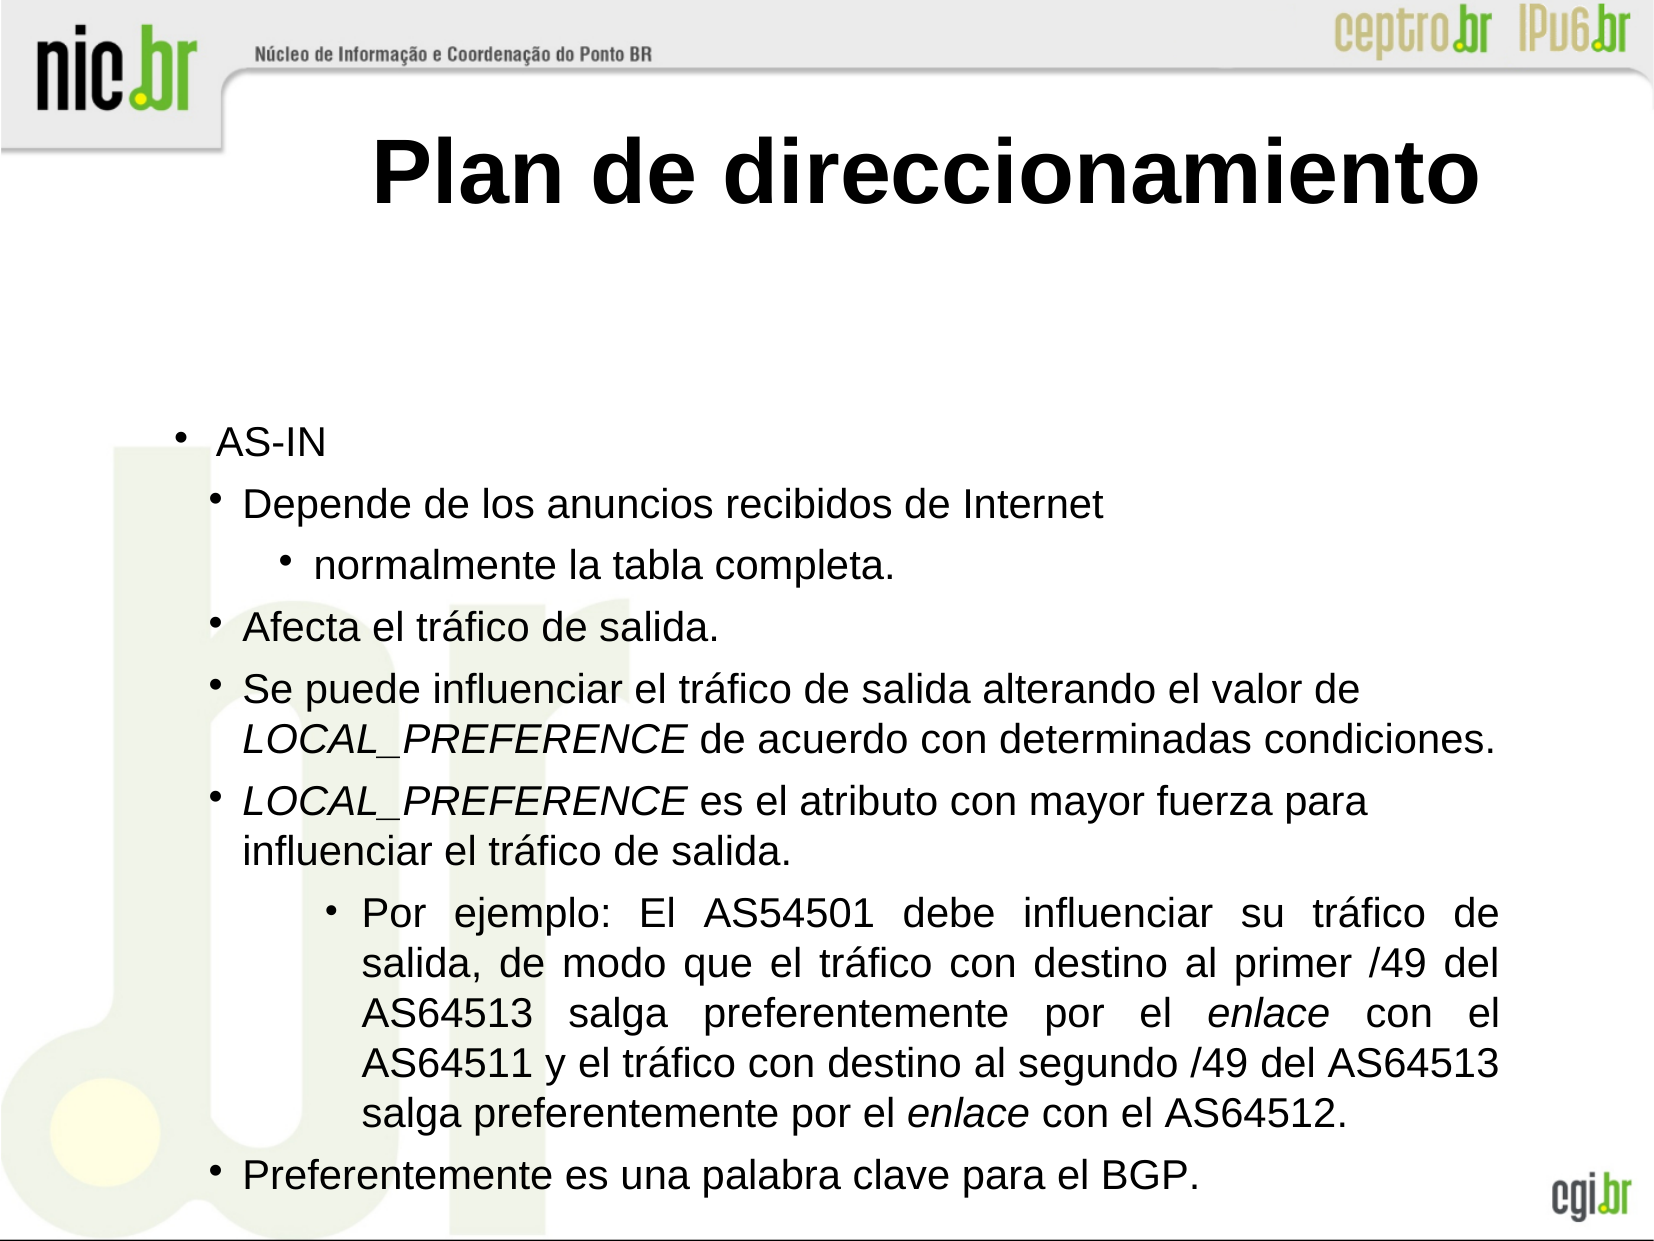

Plan de direccionamiento
 AS-IN
Depende de los anuncios recibidos de Internet
normalmente la tabla completa.
Afecta el tráfico de salida.
Se puede influenciar el tráfico de salida alterando el valor de LOCAL_PREFERENCE de acuerdo con determinadas condiciones.
LOCAL_PREFERENCE es el atributo con mayor fuerza para influenciar el tráfico de salida.
Por ejemplo: El AS54501 debe influenciar su tráfico de salida, de modo que el tráfico con destino al primer /49 del AS64513 salga preferentemente por el enlace con el AS64511 y el tráfico con destino al segundo /49 del AS64513 salga preferentemente por el enlace con el AS64512.
Preferentemente es una palabra clave para el BGP.